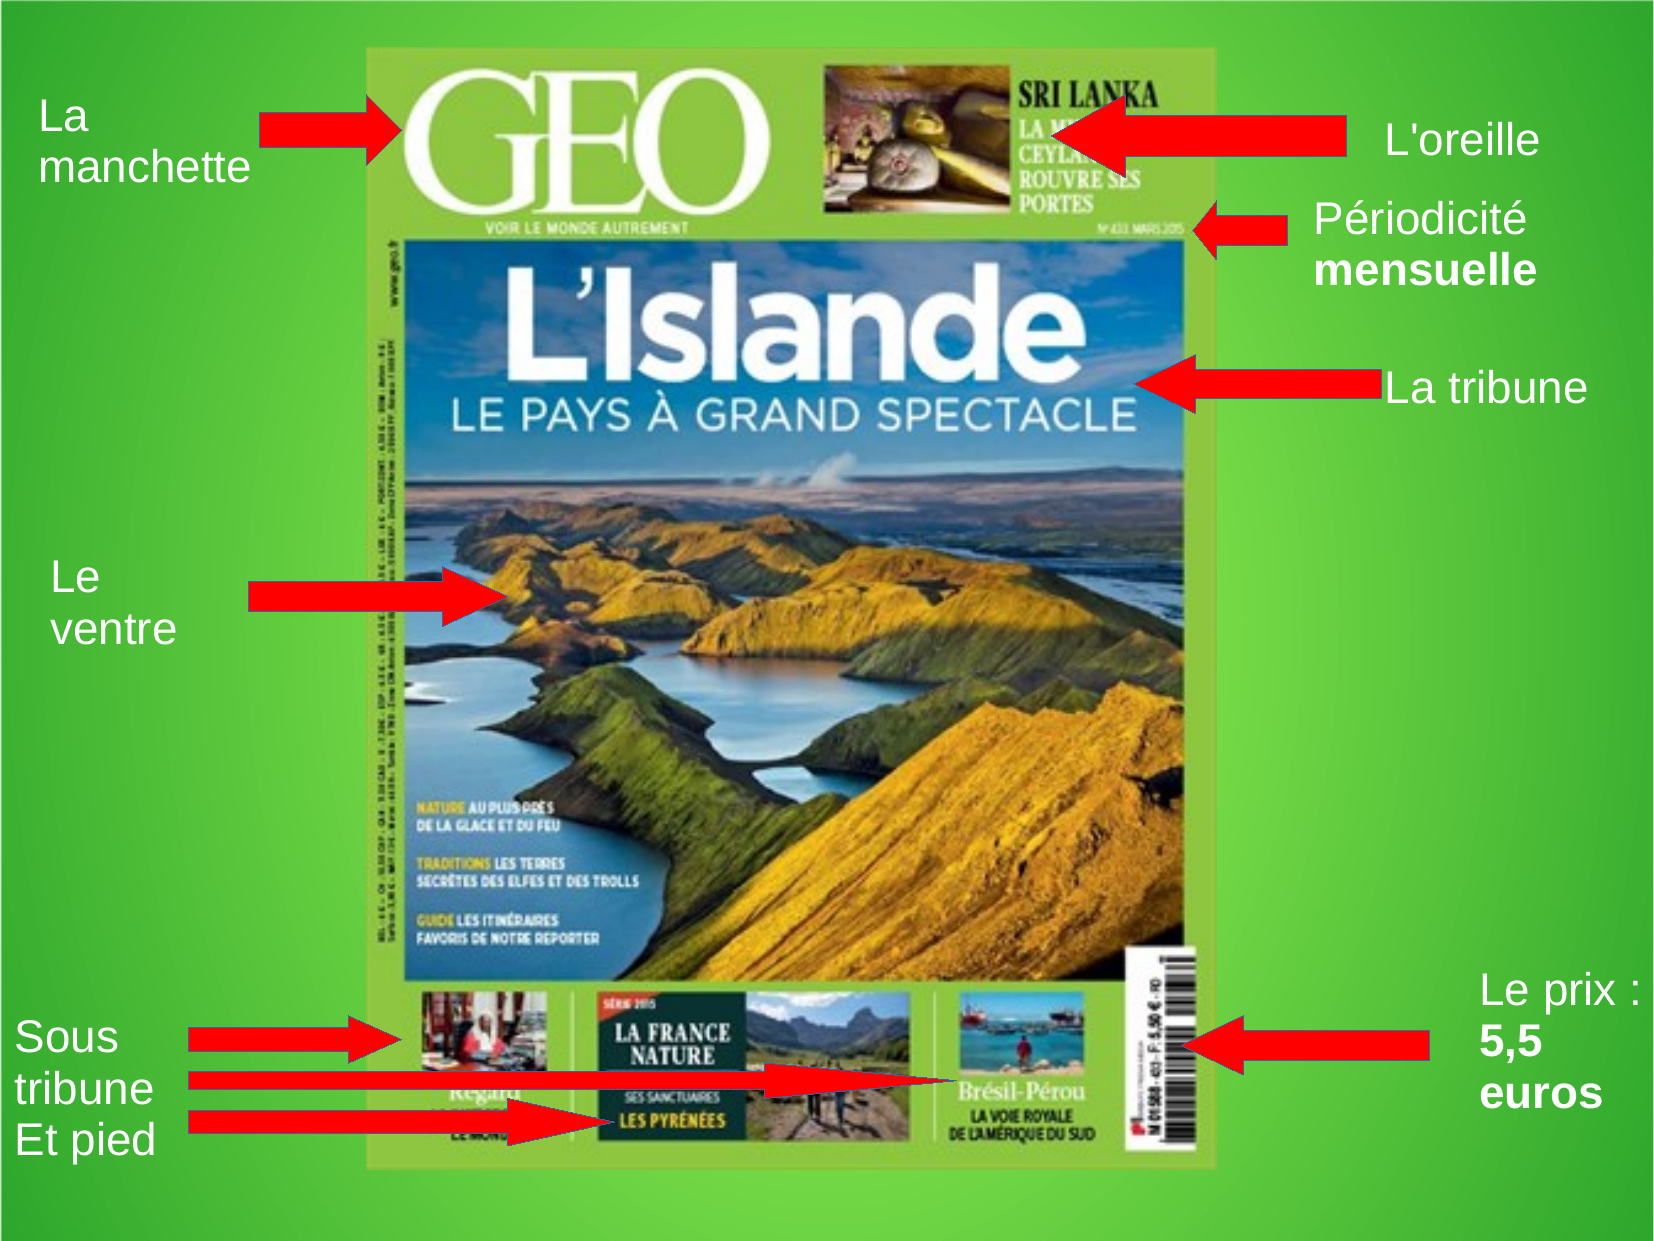

La manchette
L'oreille
Périodicité
mensuelle
La tribune
Le ventre
Le prix : 5,5 euros
Sous tribune
Et pied